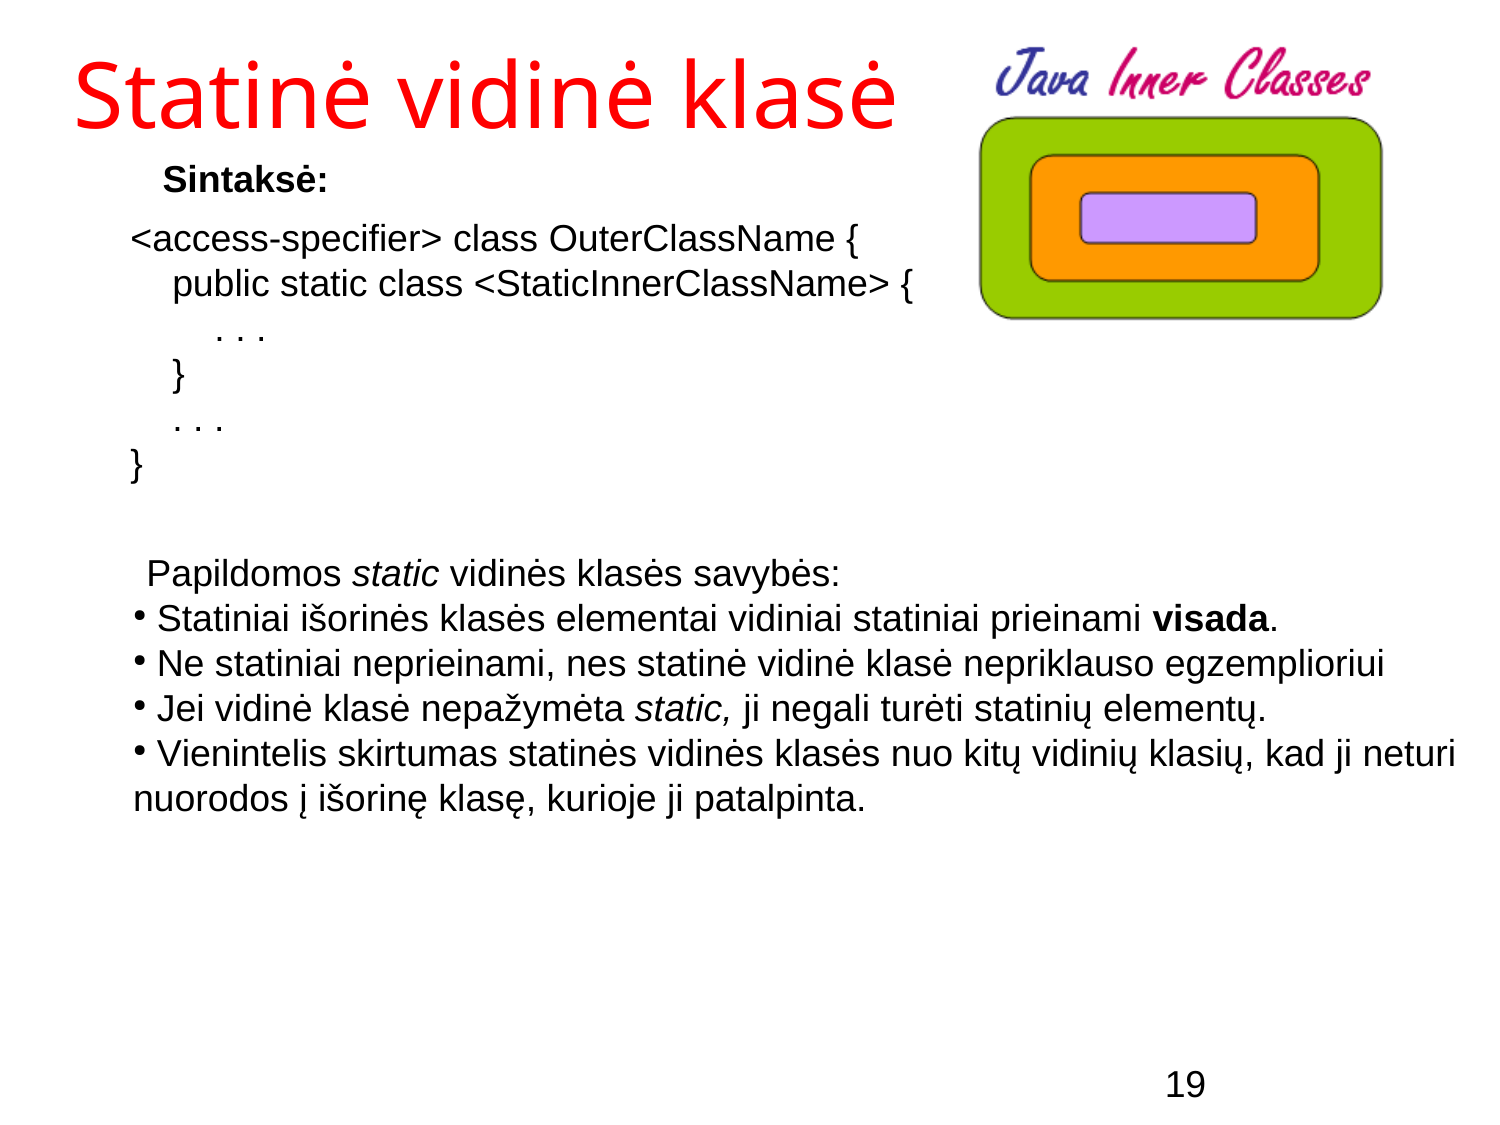

# Statinė vidinė klasė
Sintaksė:
<access-specifier> class OuterClassName {
 public static class <StaticInnerClassName> {
 . . .
 }
 . . .
}
Papildomos static vidinės klasės savybės:
 Statiniai išorinės klasės elementai vidiniai statiniai prieinami visada.
 Ne statiniai neprieinami, nes statinė vidinė klasė nepriklauso egzemplioriui
 Jei vidinė klasė nepažymėta static, ji negali turėti statinių elementų.
 Vienintelis skirtumas statinės vidinės klasės nuo kitų vidinių klasių, kad ji neturi nuorodos į išorinę klasę, kurioje ji patalpinta.
19